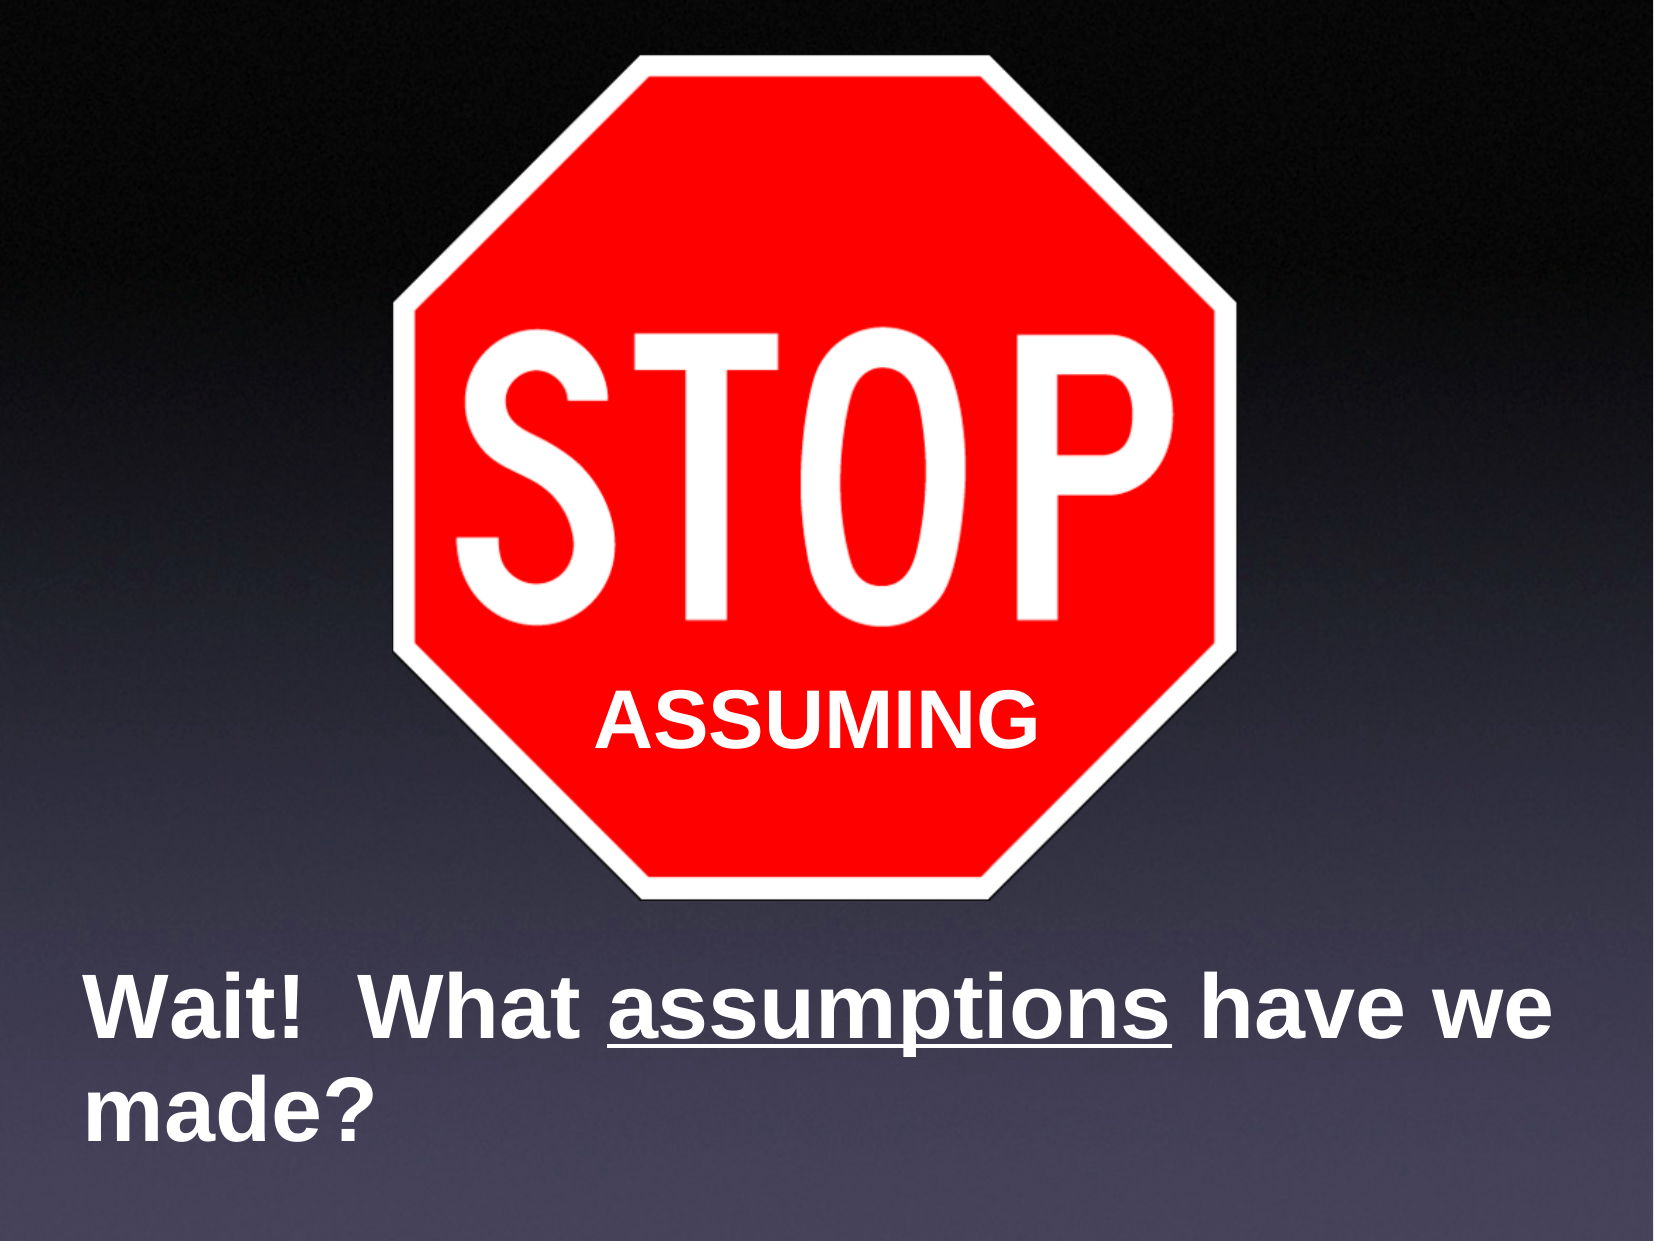

ASSUMING
# Wait! What assumptions have we made?